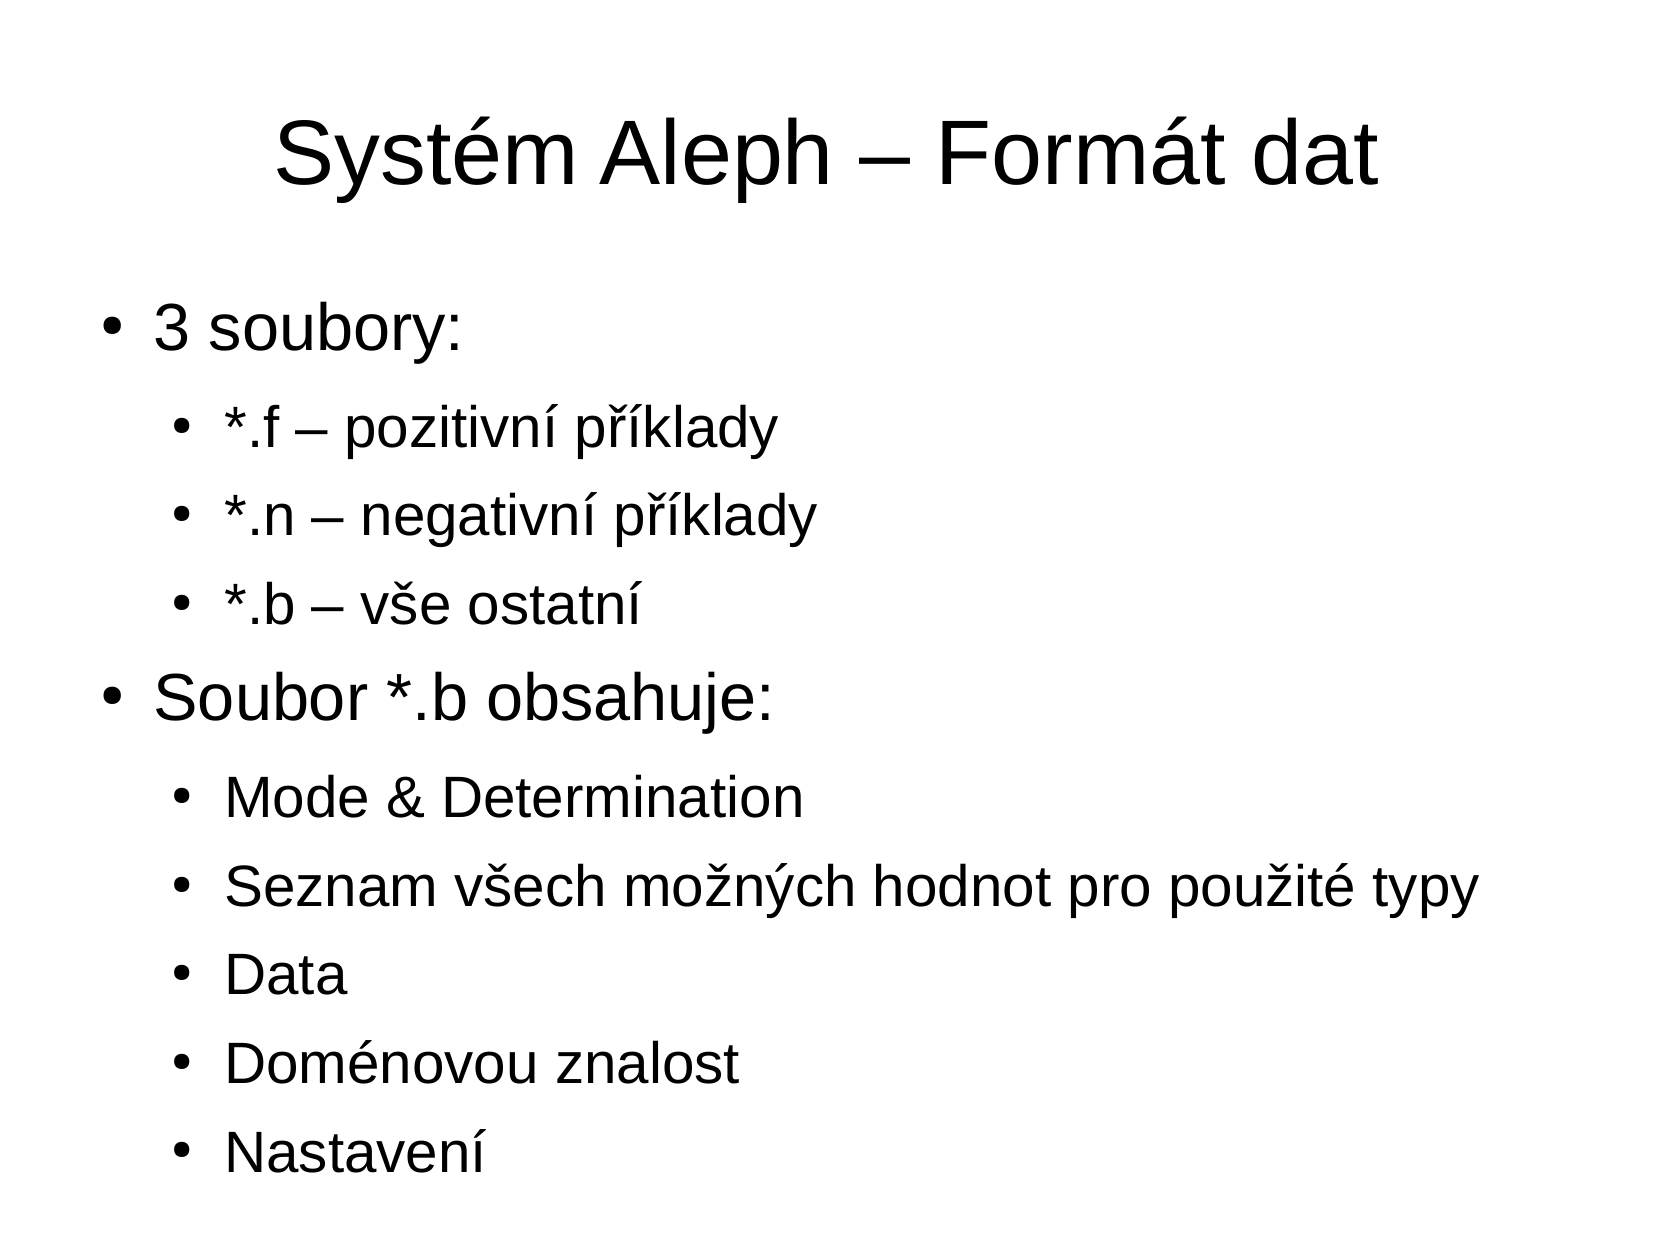

# Systém Aleph – Formát dat
3 soubory:
*.f – pozitivní příklady
*.n – negativní příklady
*.b – vše ostatní
Soubor *.b obsahuje:
Mode & Determination
Seznam všech možných hodnot pro použité typy
Data
Doménovou znalost
Nastavení